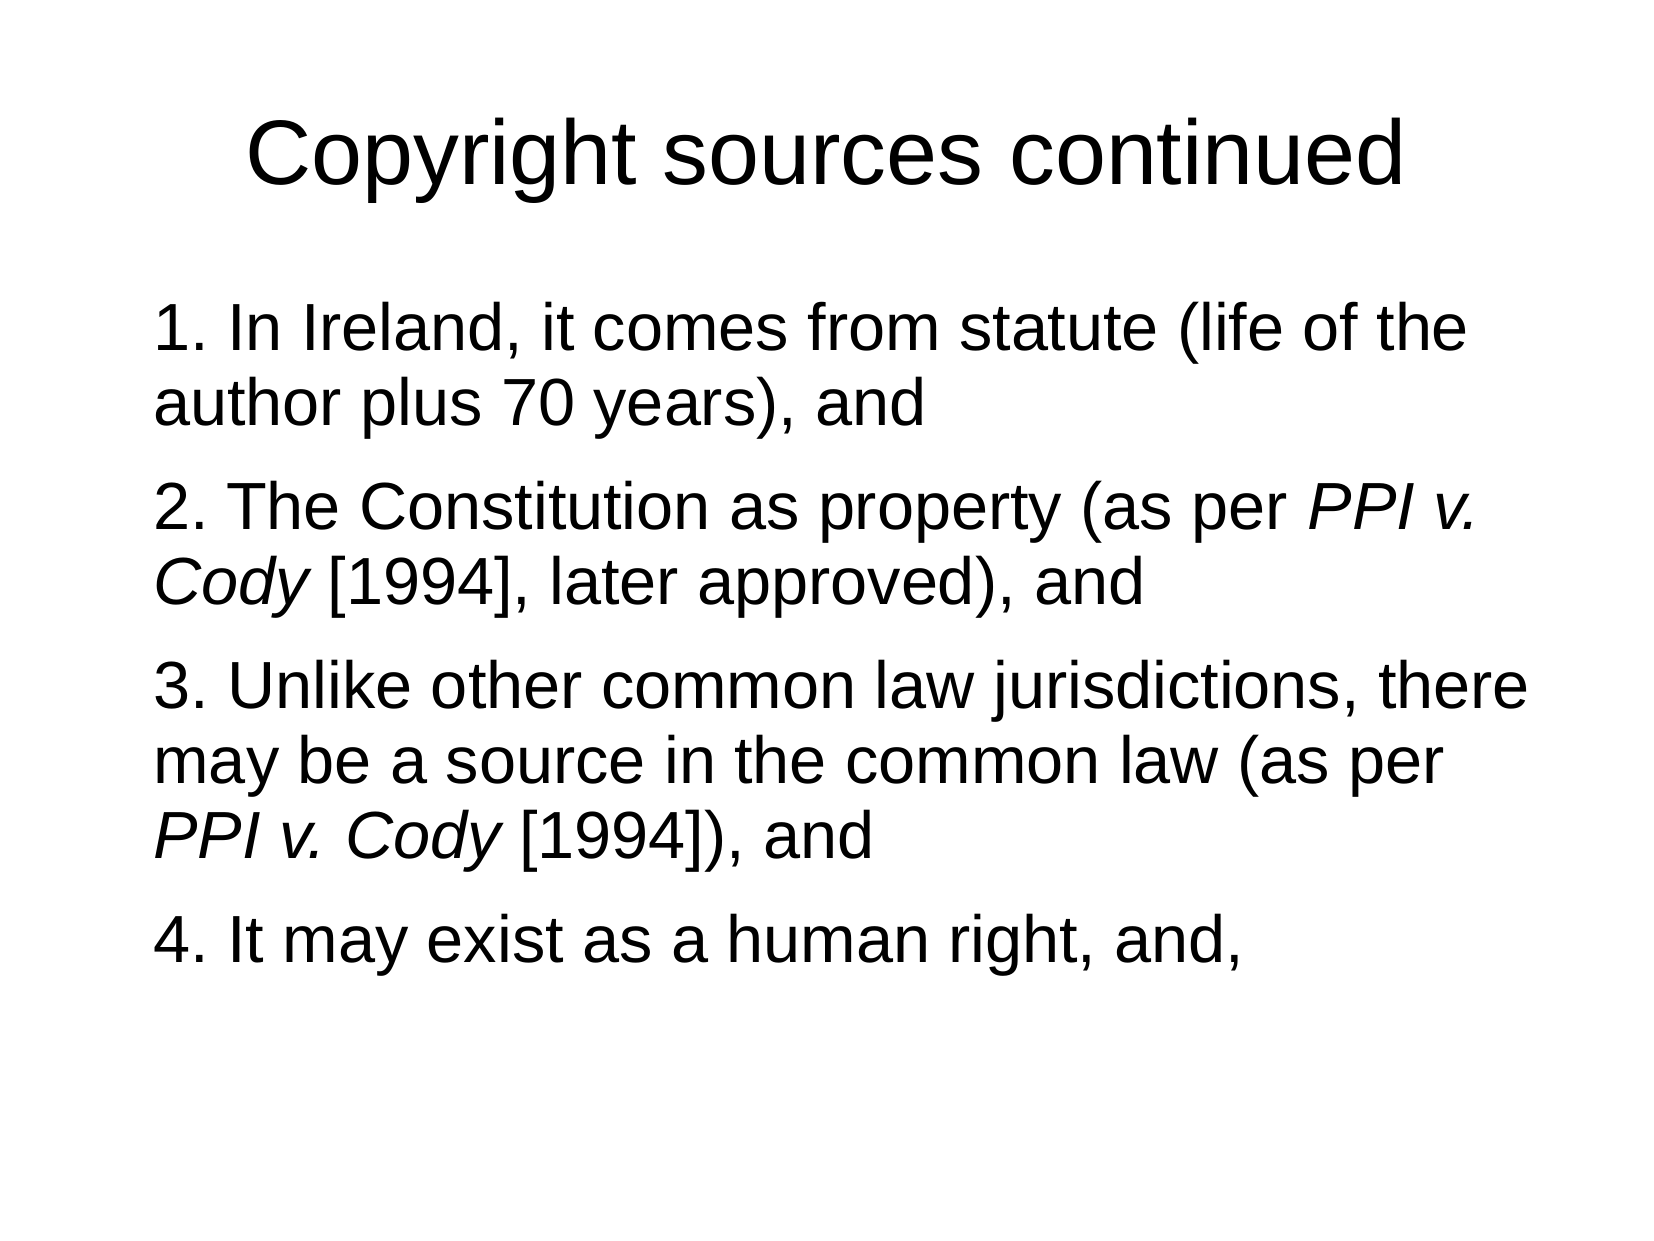

# Copyright sources continued
1. In Ireland, it comes from statute (life of the author plus 70 years), and
2. The Constitution as property (as per PPI v. Cody [1994], later approved), and
3. Unlike other common law jurisdictions, there may be a source in the common law (as per PPI v. Cody [1994]), and
4. It may exist as a human right, and,